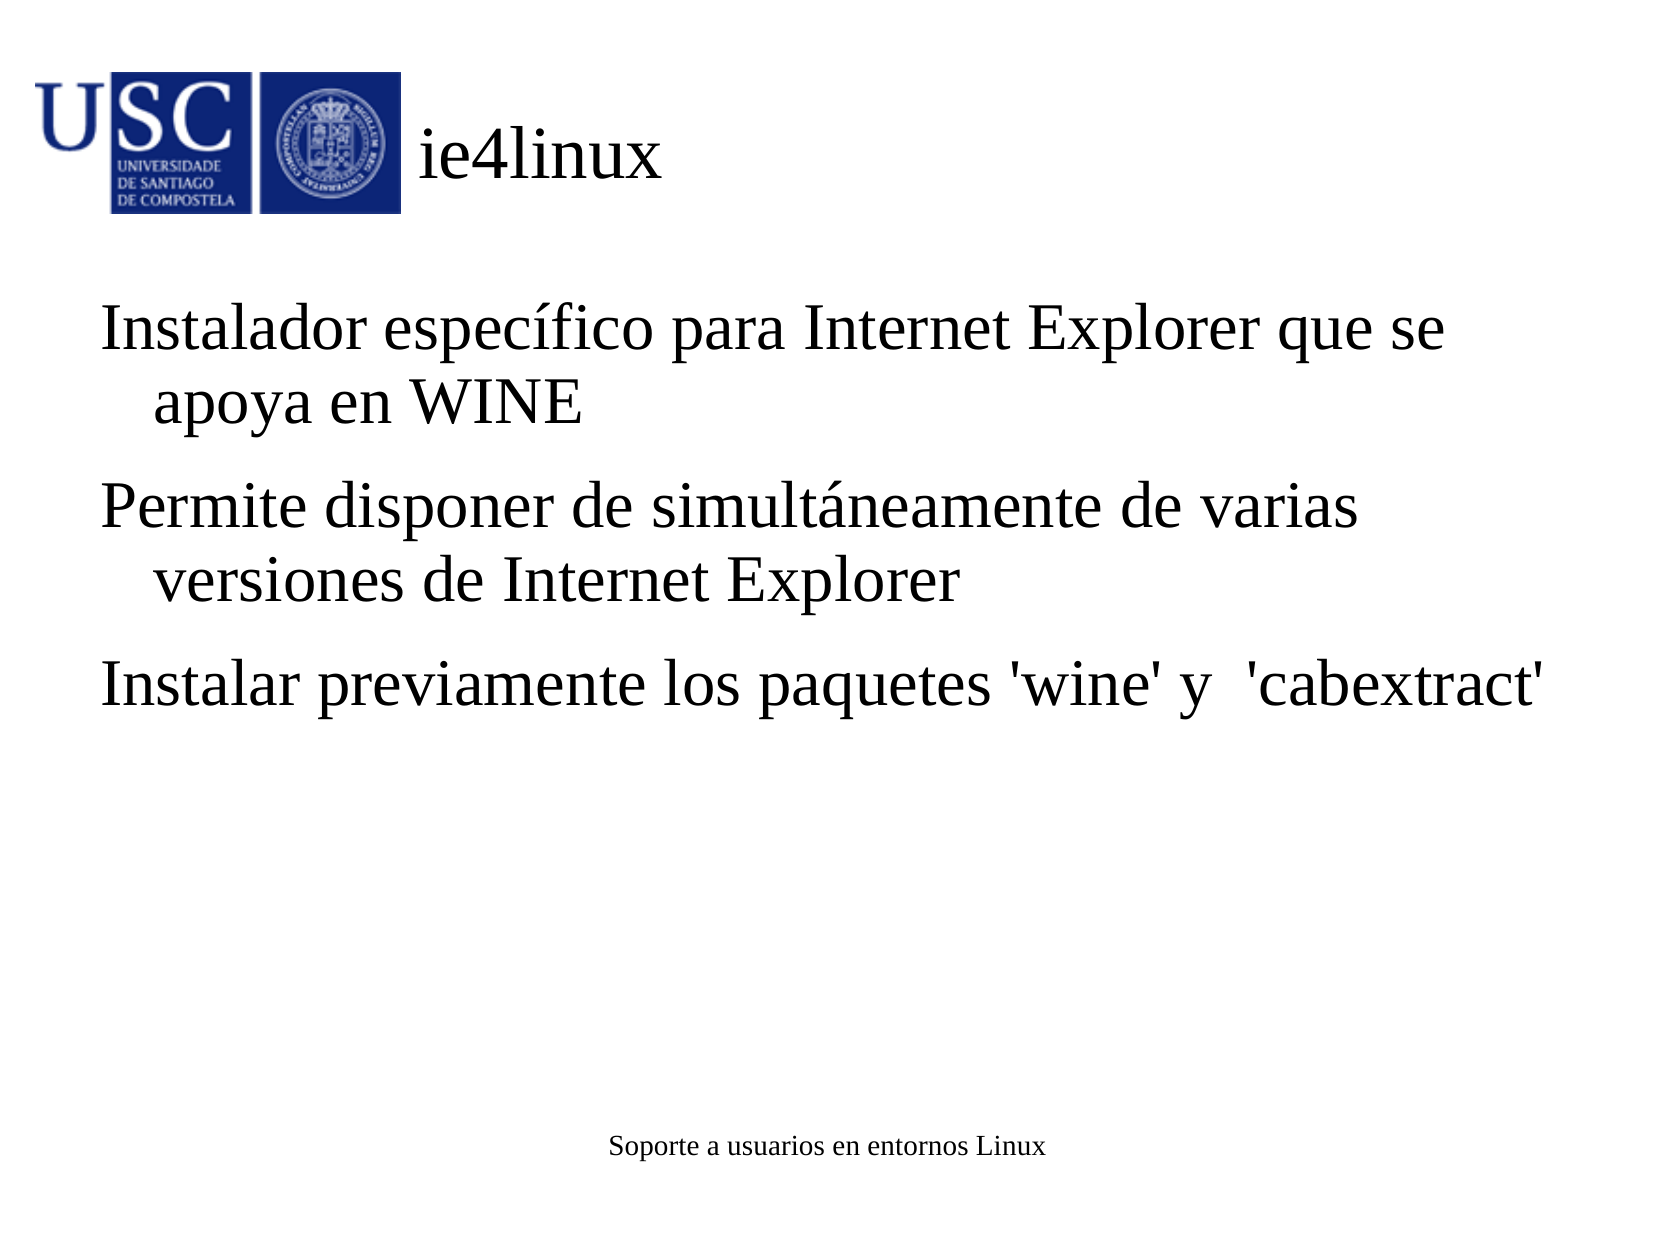

# ie4linux
Instalador específico para Internet Explorer que se apoya en WINE
Permite disponer de simultáneamente de varias versiones de Internet Explorer
Instalar previamente los paquetes 'wine' y 'cabextract'